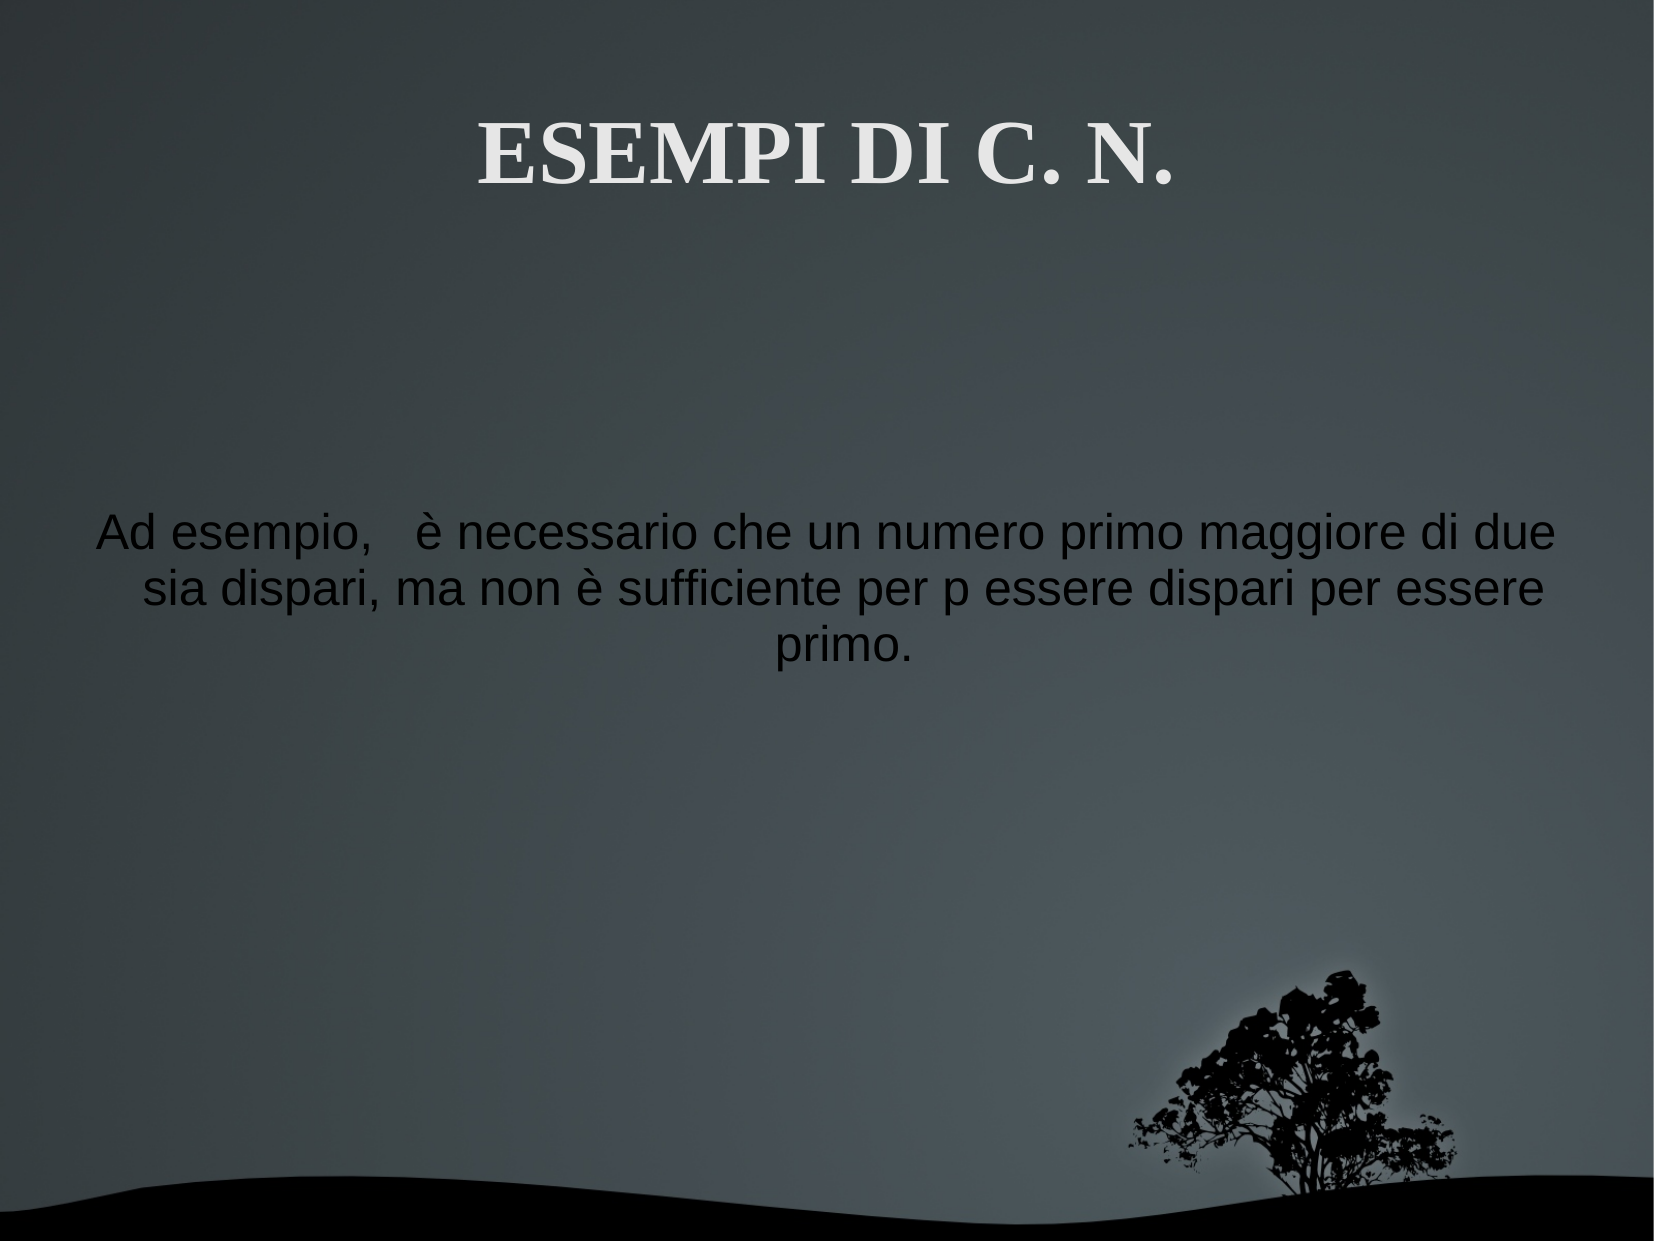

# ESEMPI DI C. N.
Ad esempio, è necessario che un numero primo maggiore di due sia dispari, ma non è sufficiente per p essere dispari per essere primo.